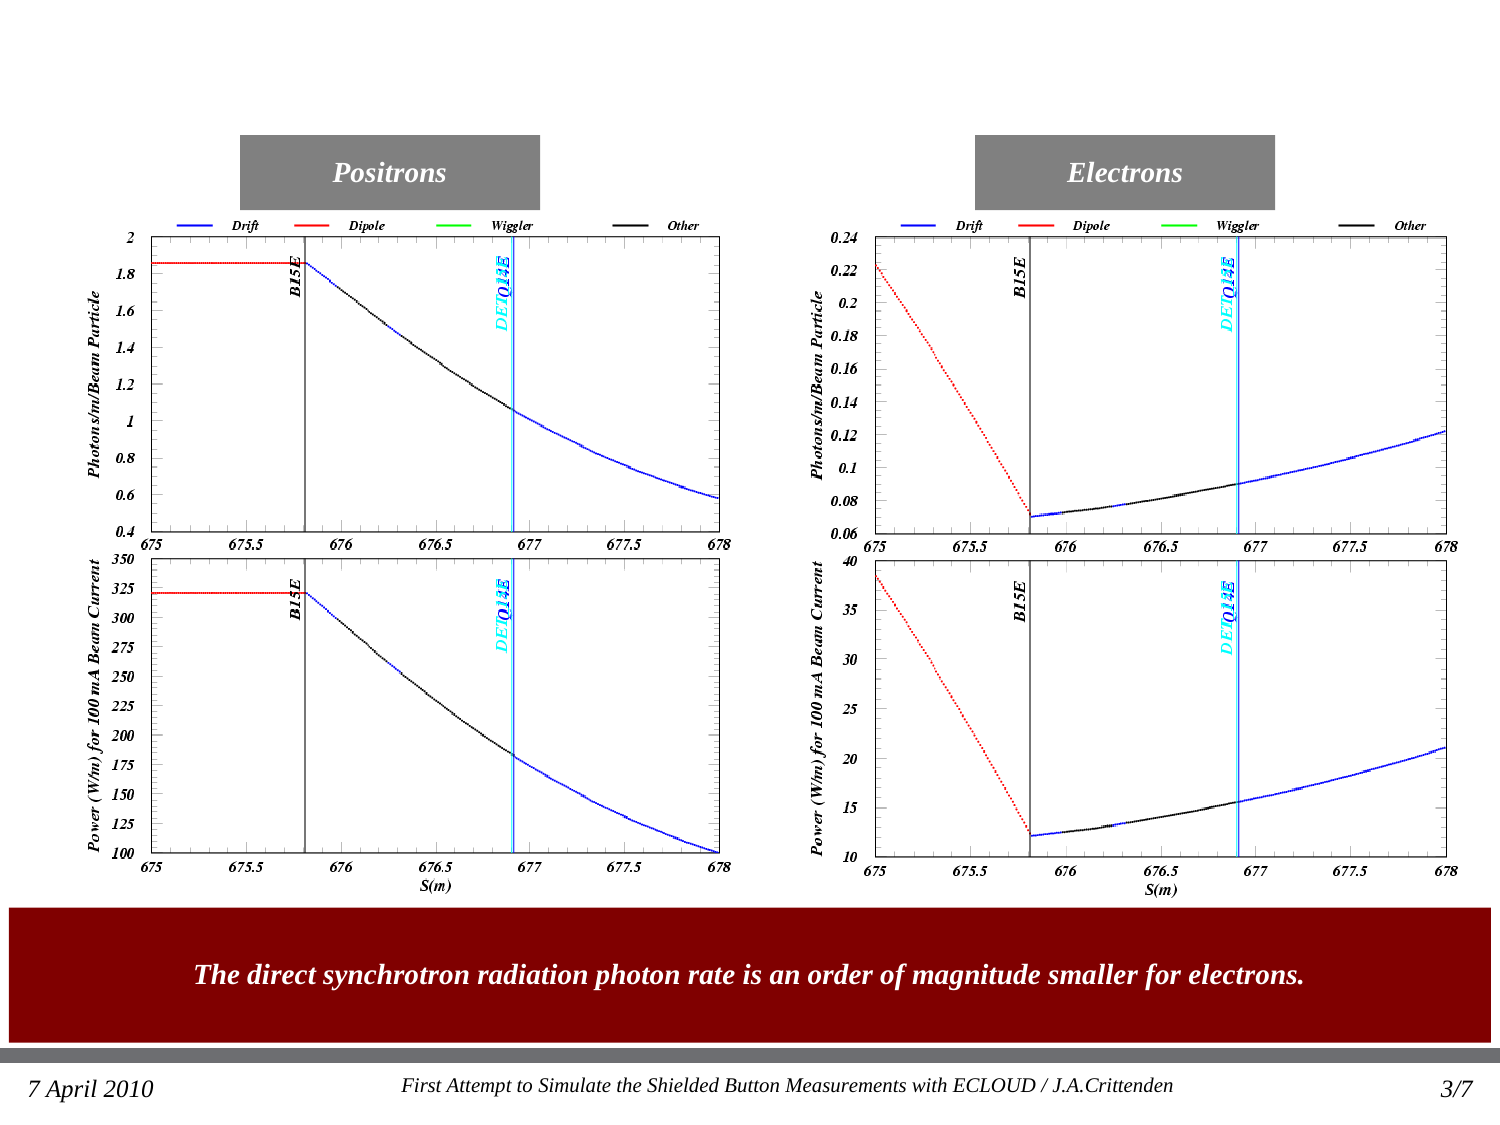

Synchrotron Radiation Analysis of Pretzel-off CHESS optics
Positrons
Electrons
The direct synchrotron radiation photon rate is an order of magnitude smaller for electrons.